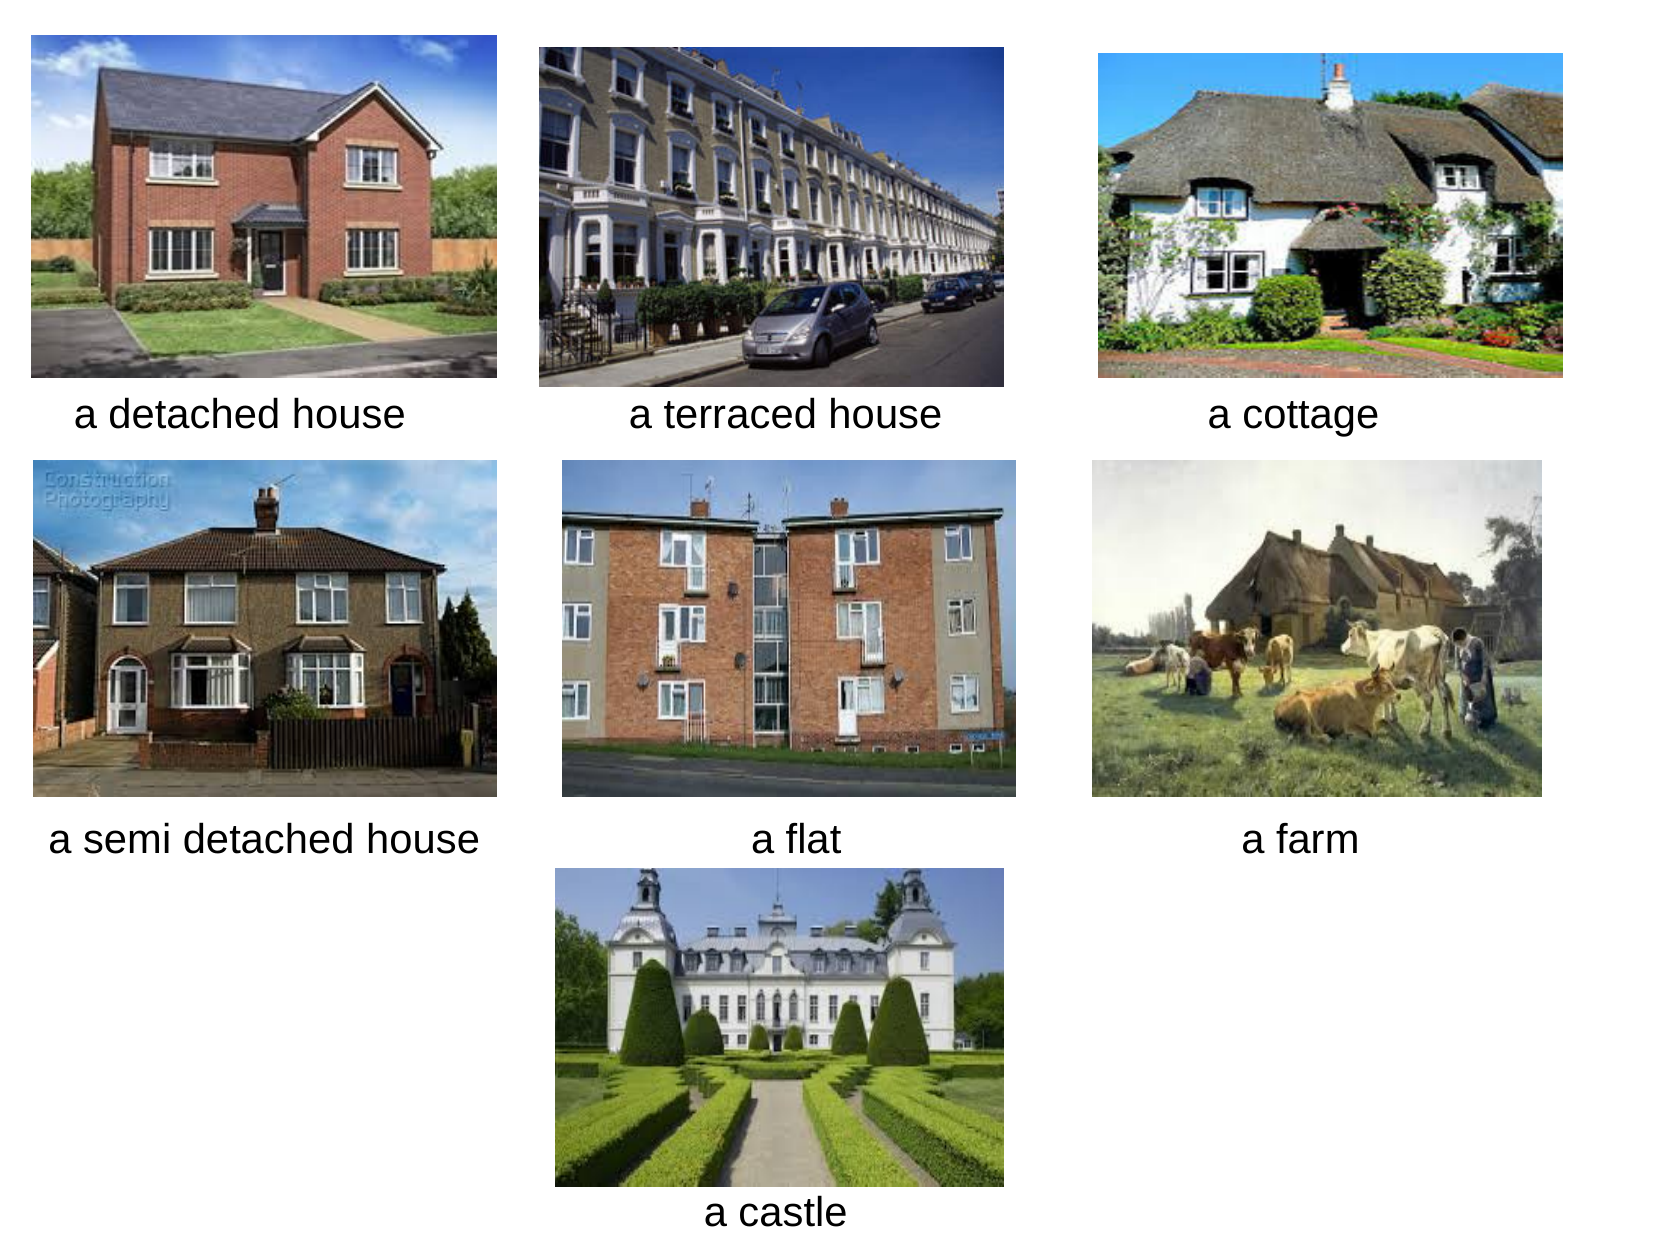

a detached house
a terraced house
a cottage
a semi detached house
a flat
a farm
a castle